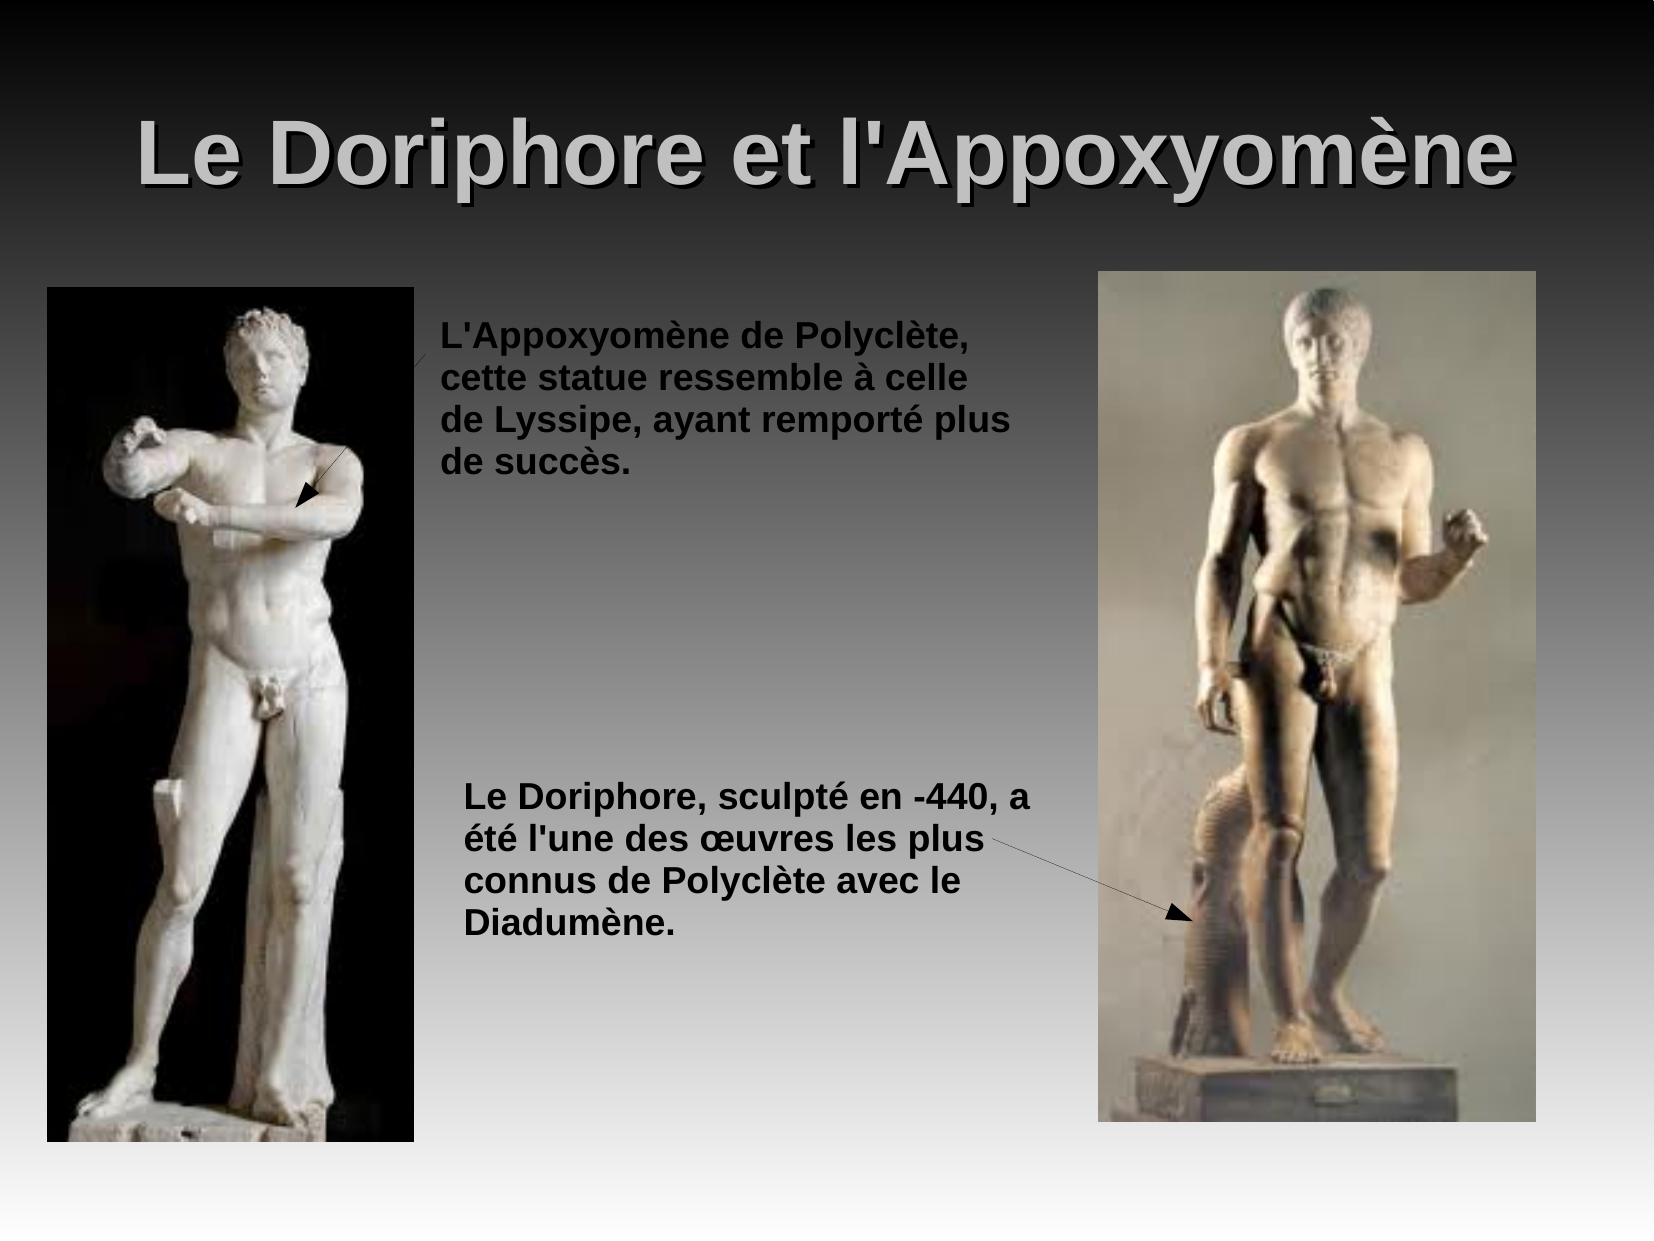

# Le Doriphore et l'Appoxyomène
L'Appoxyomène de Polyclète, cette statue ressemble à celle de Lyssipe, ayant remporté plus de succès.
Le Doriphore, sculpté en -440, a été l'une des œuvres les plus connus de Polyclète avec le Diadumène.